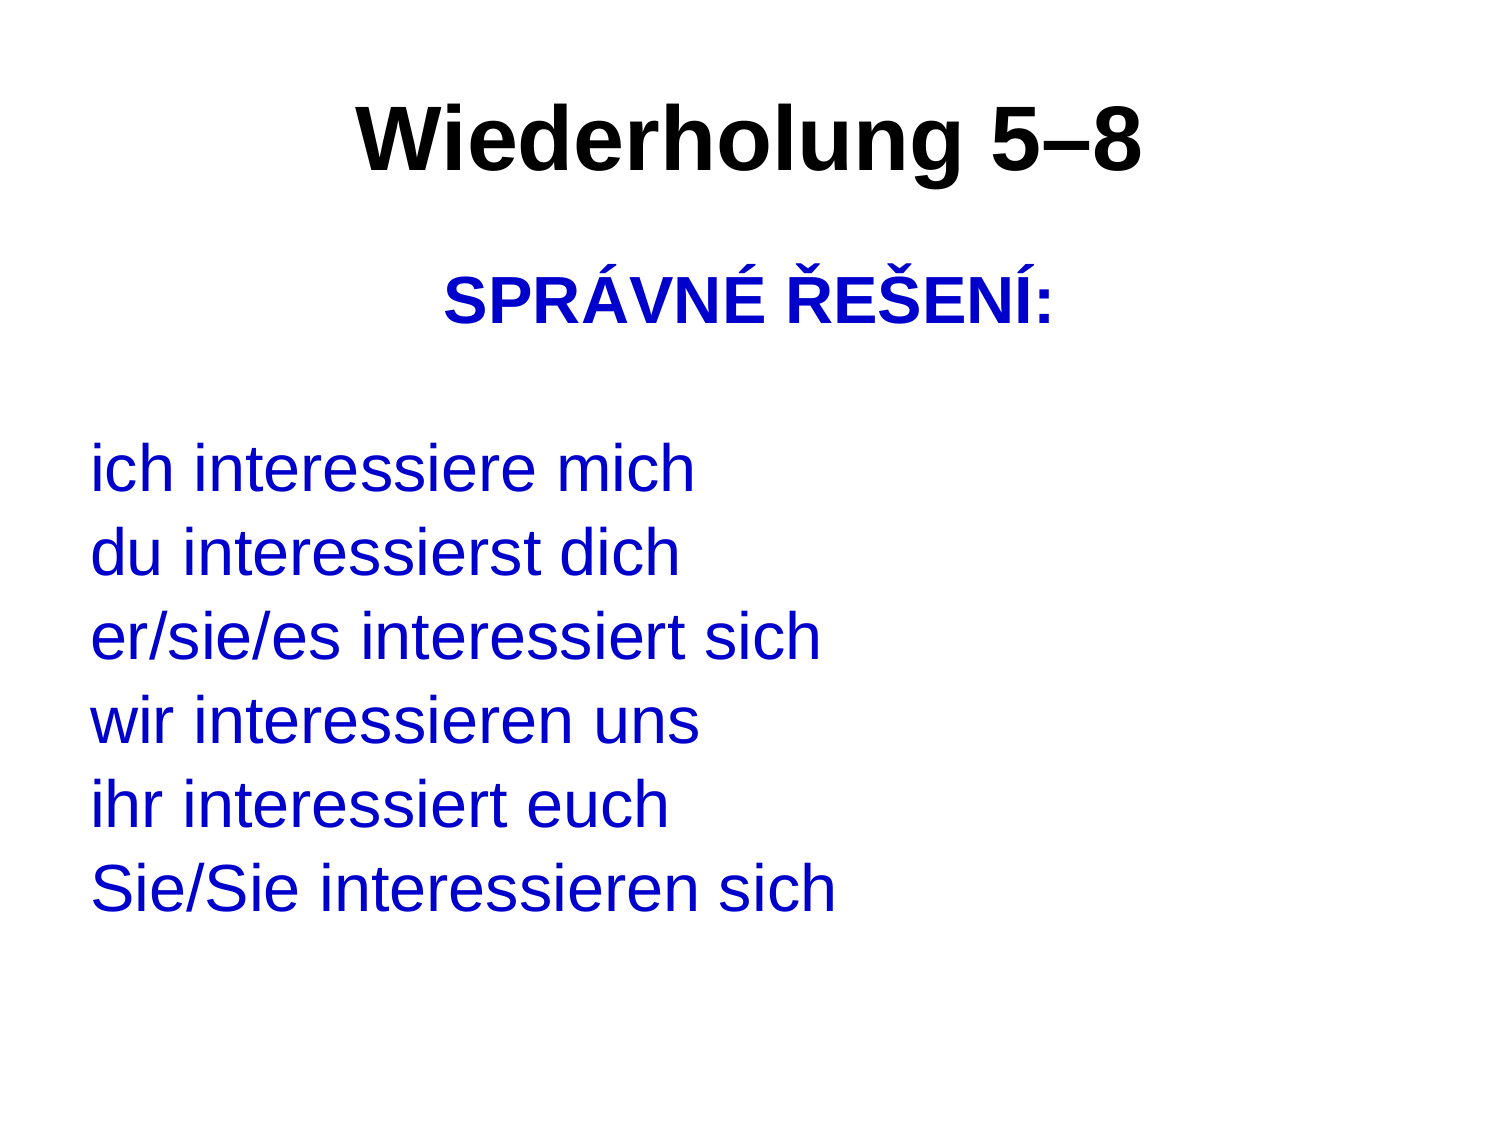

# Wiederholung 5–8
SPRÁVNÉ ŘEŠENÍ:
ich interessiere mich
du interessierst dich
er/sie/es interessiert sich
wir interessieren uns
ihr interessiert euch
Sie/Sie interessieren sich